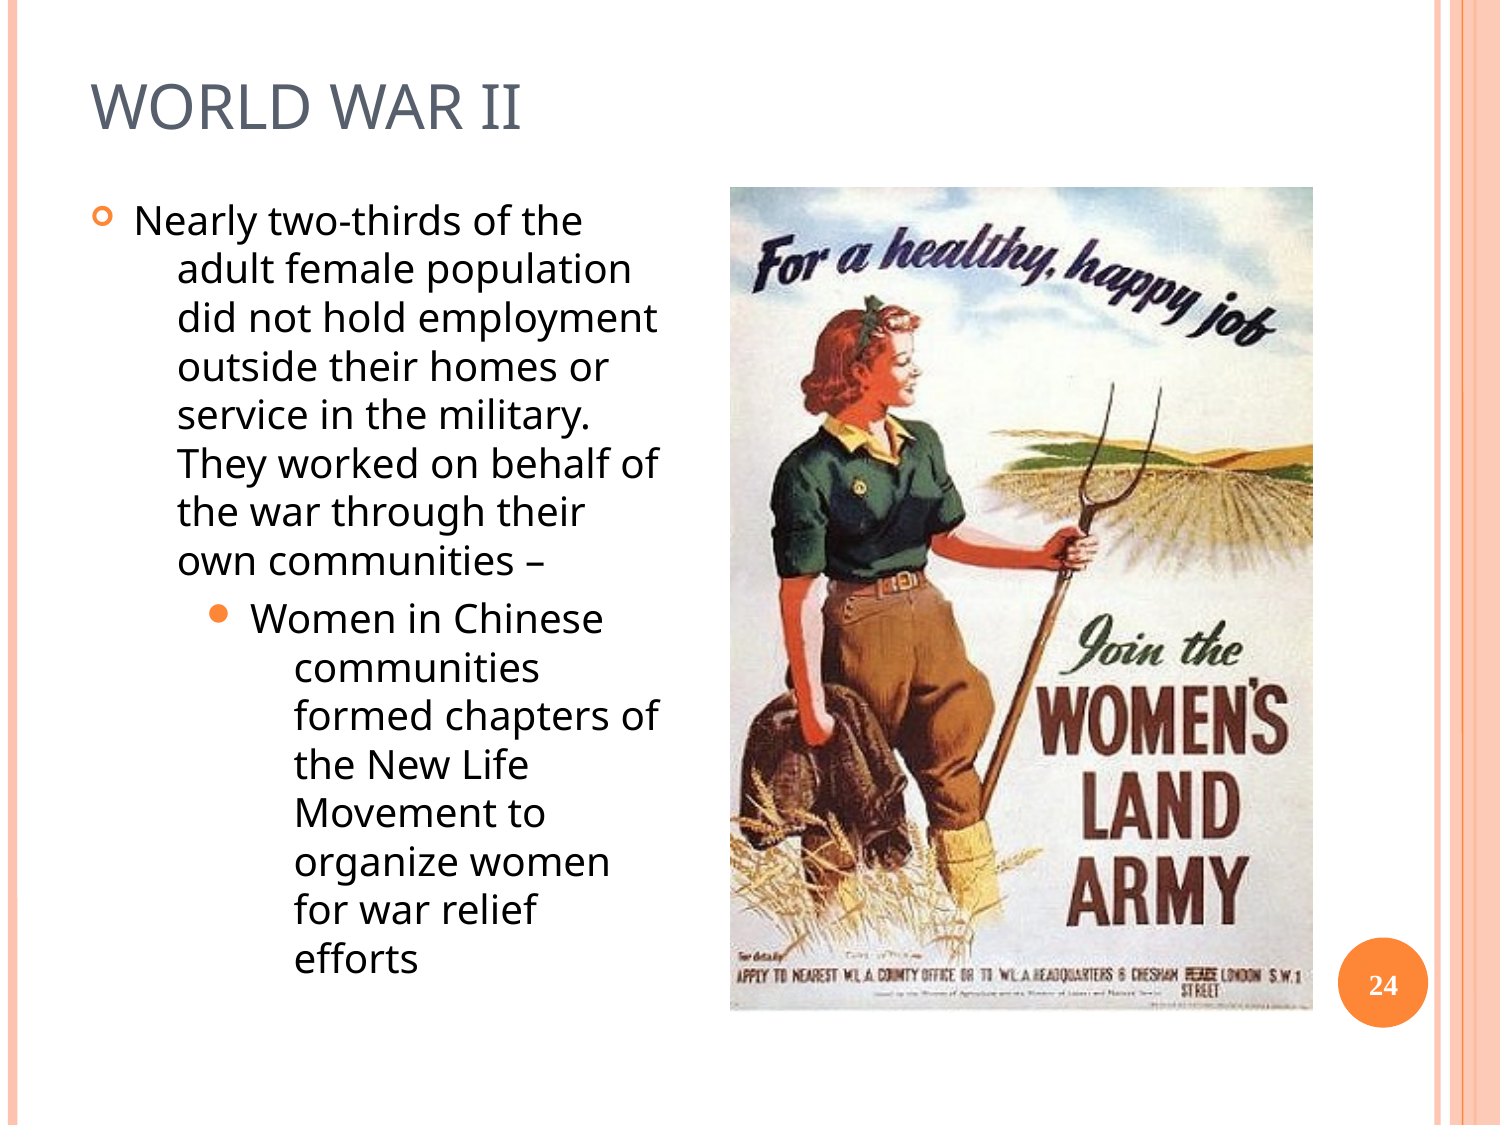

# World War II
Nearly two-thirds of the adult female population did not hold employment outside their homes or service in the military. They worked on behalf of the war through their own communities –
Women in Chinese communities formed chapters of the New Life Movement to organize women for war relief efforts